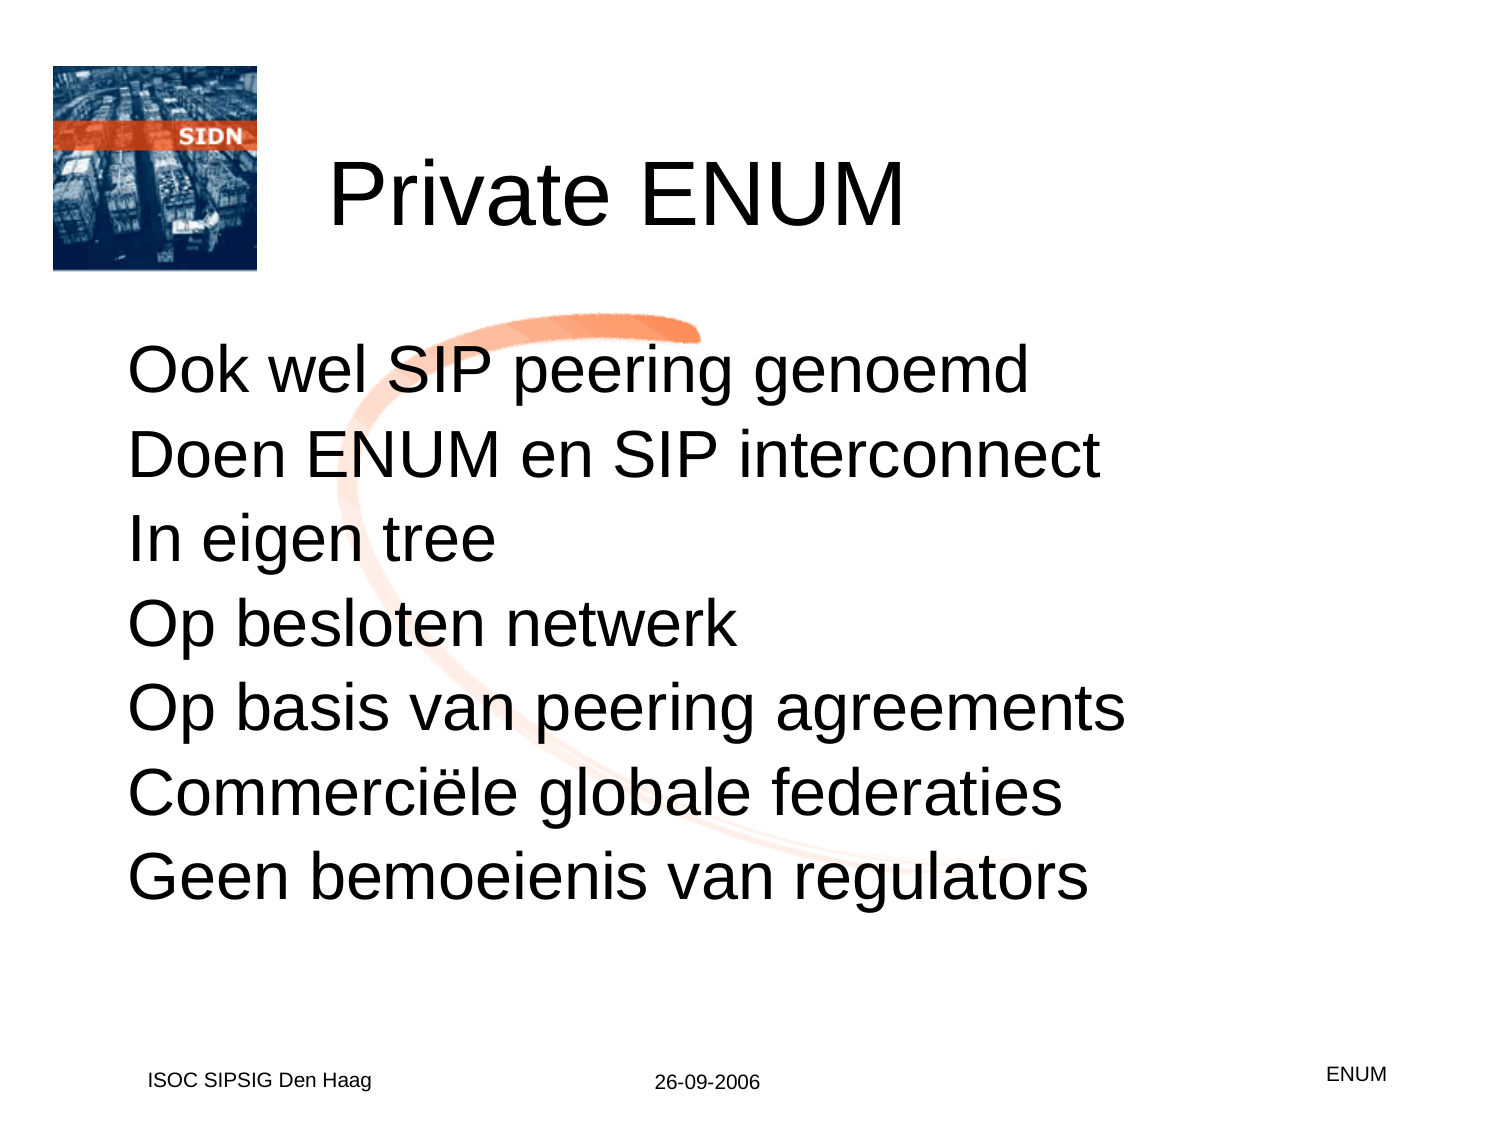

# Private ENUM
Ook wel SIP peering genoemd
Doen ENUM en SIP interconnect
In eigen tree
Op besloten netwerk
Op basis van peering agreements
Commerciële globale federaties
Geen bemoeienis van regulators